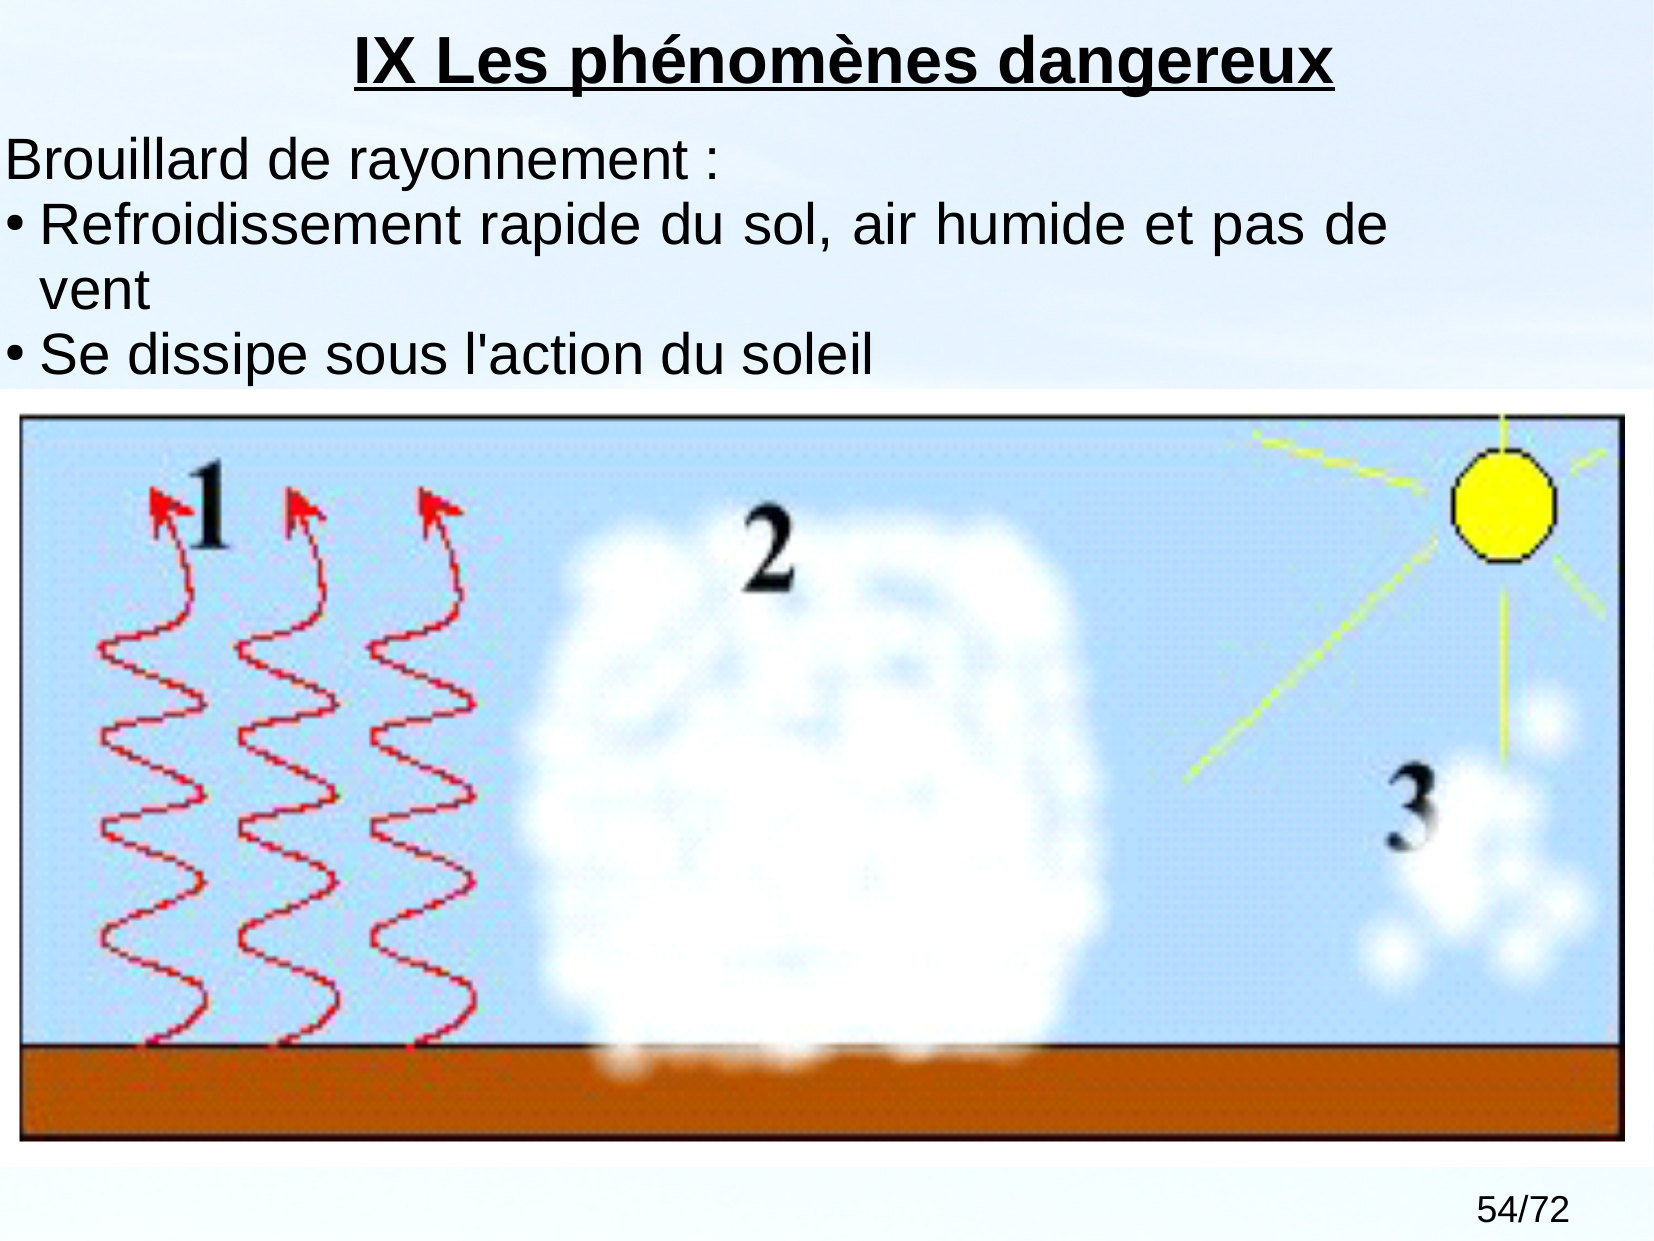

# IX Les phénomènes dangereux
Brouillard de rayonnement :
Refroidissement rapide du sol, air humide et pas de vent
Se dissipe sous l'action du soleil
Peut donner des stratus